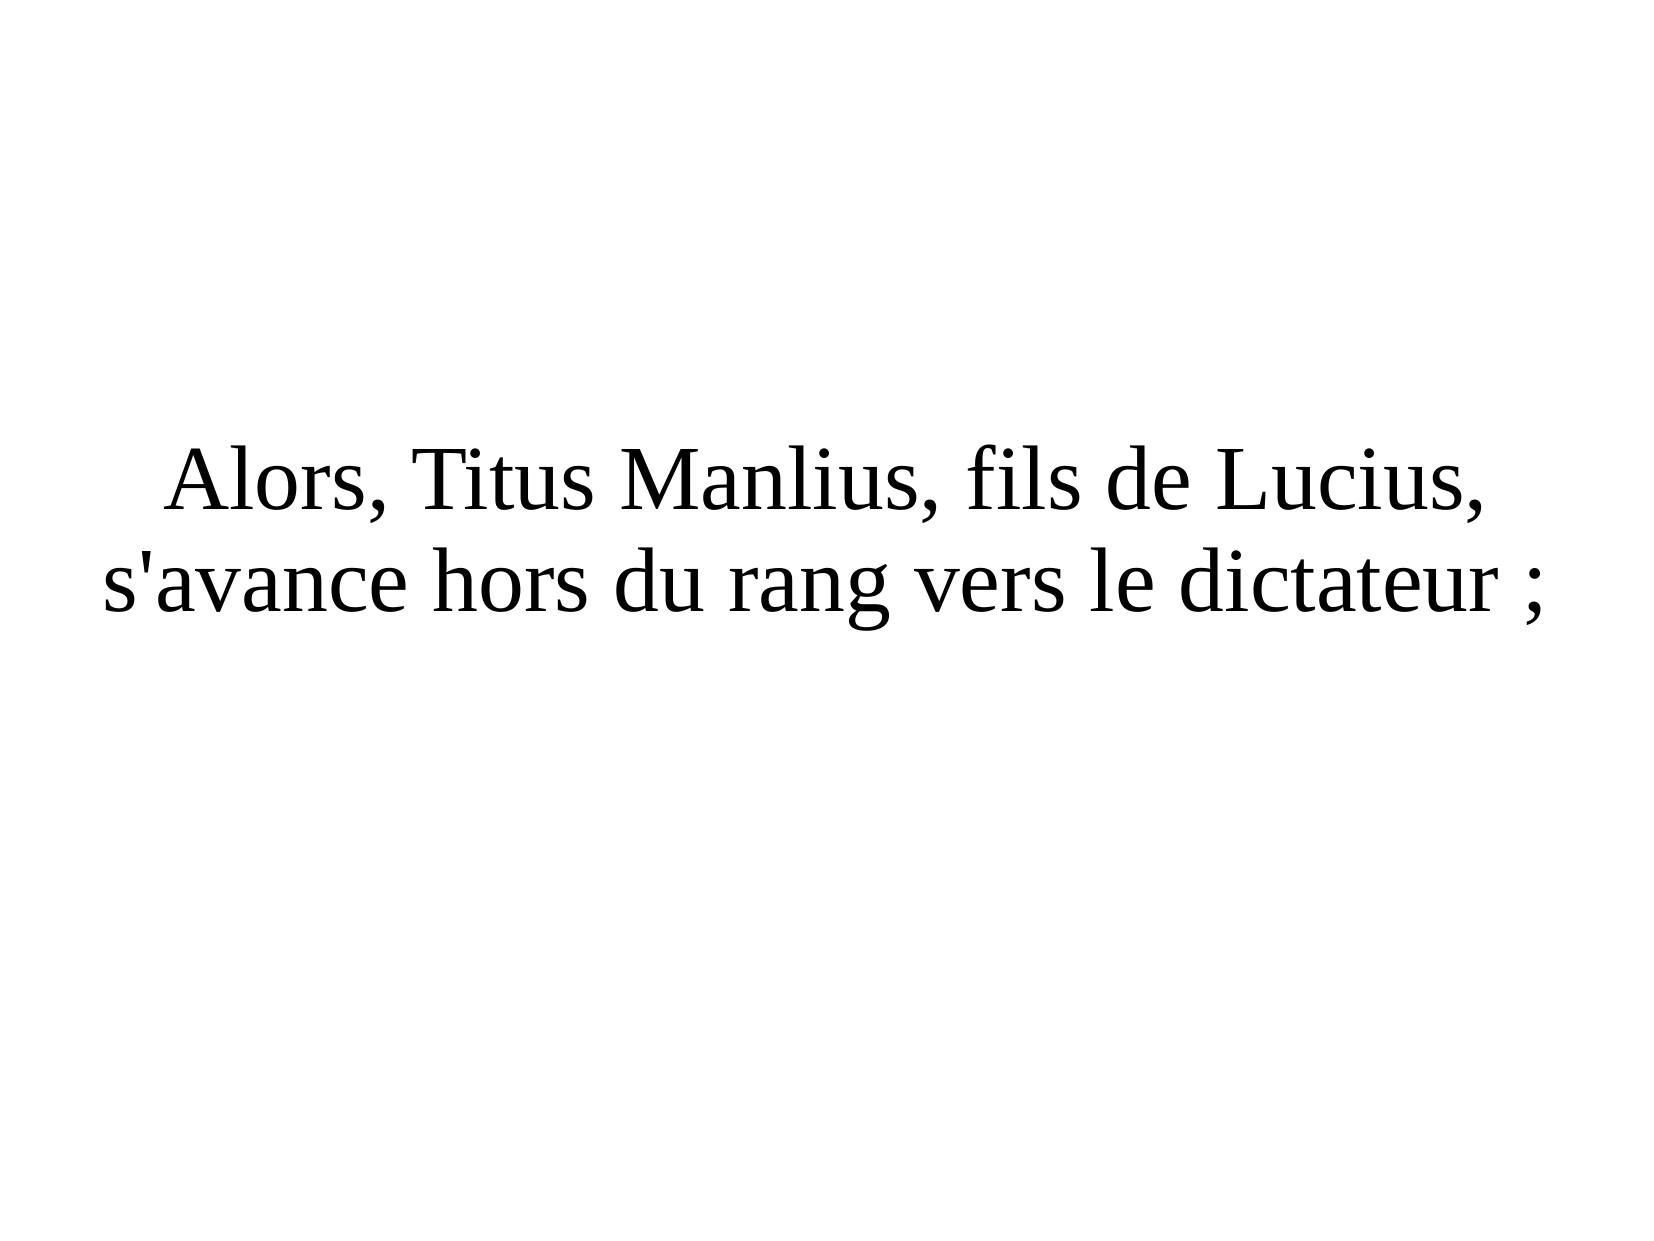

# Alors, Titus Manlius, fils de Lucius, s'avance hors du rang vers le dictateur ;